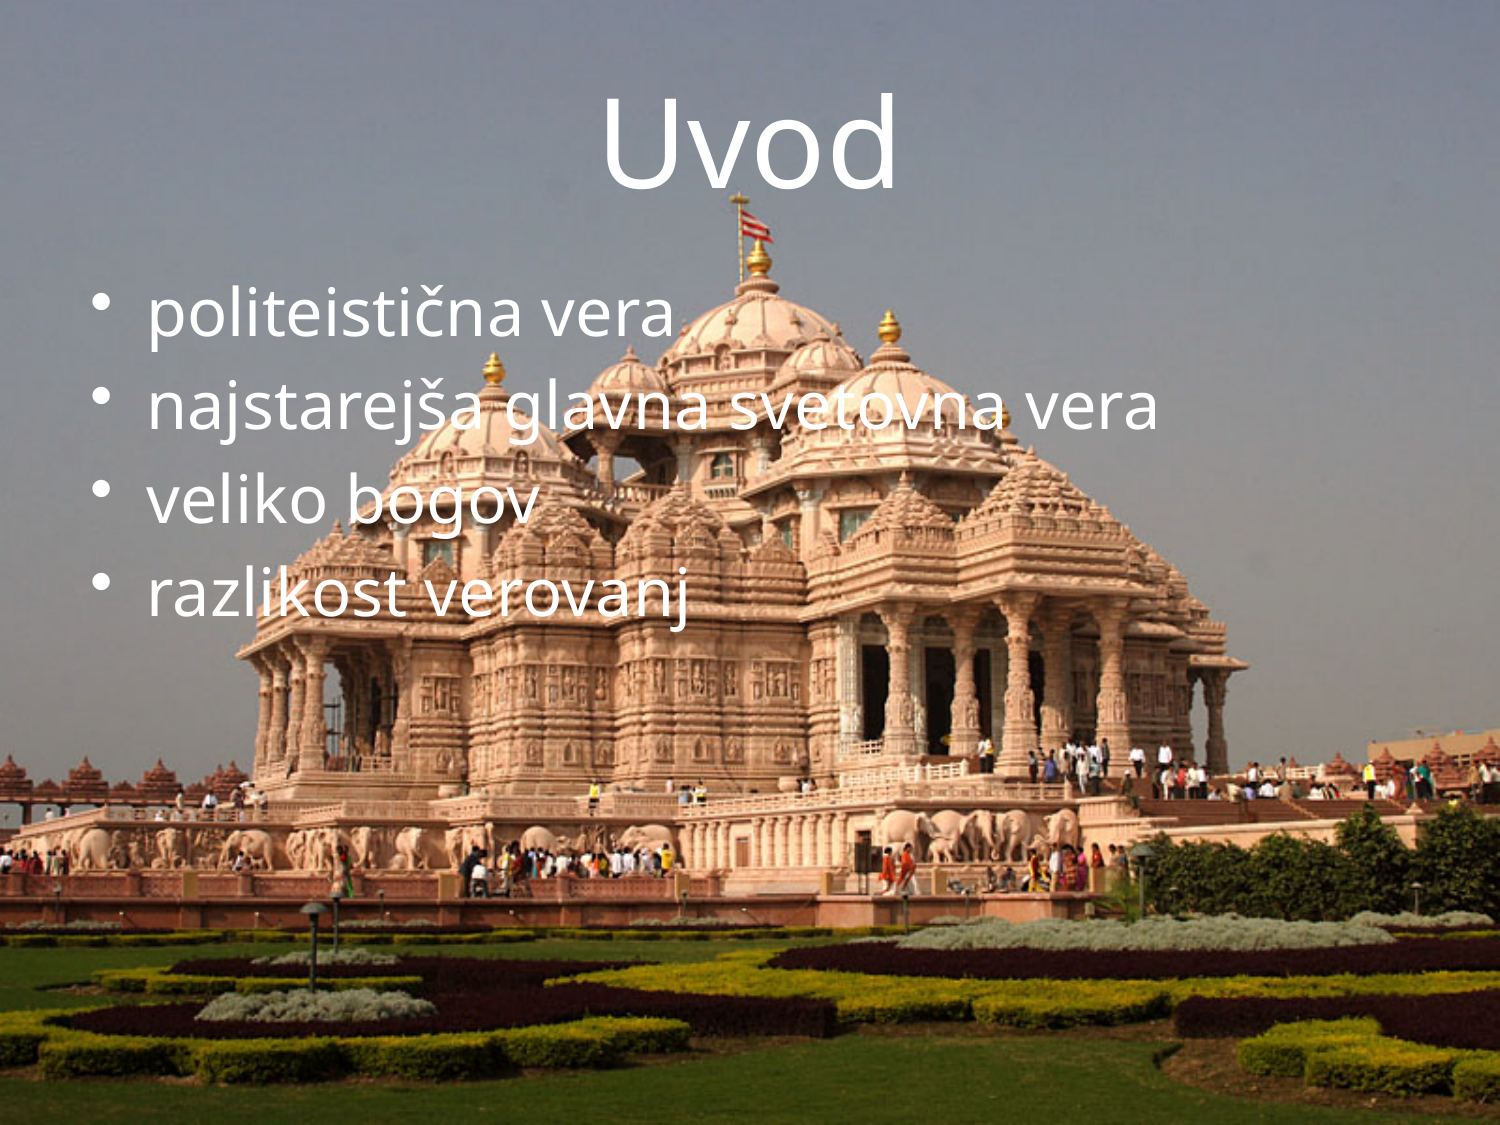

# Uvod
politeistična vera
najstarejša glavna svetovna vera
veliko bogov
razlikost verovanj